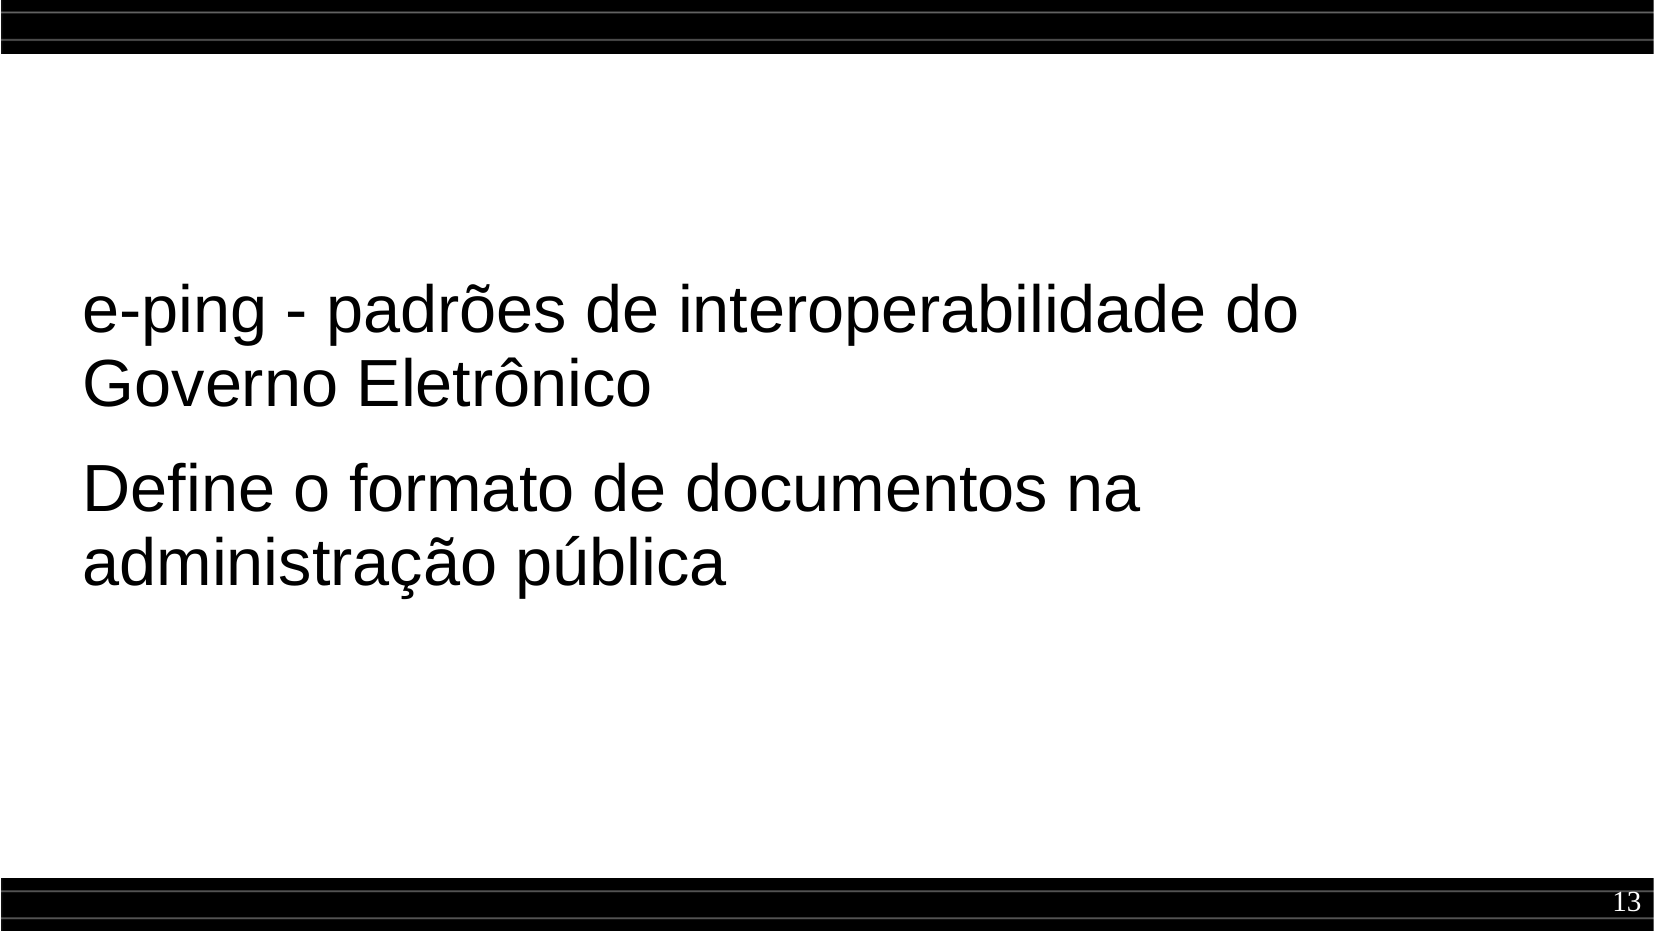

#
e-ping - padrões de interoperabilidade do Governo Eletrônico
Define o formato de documentos na administração pública